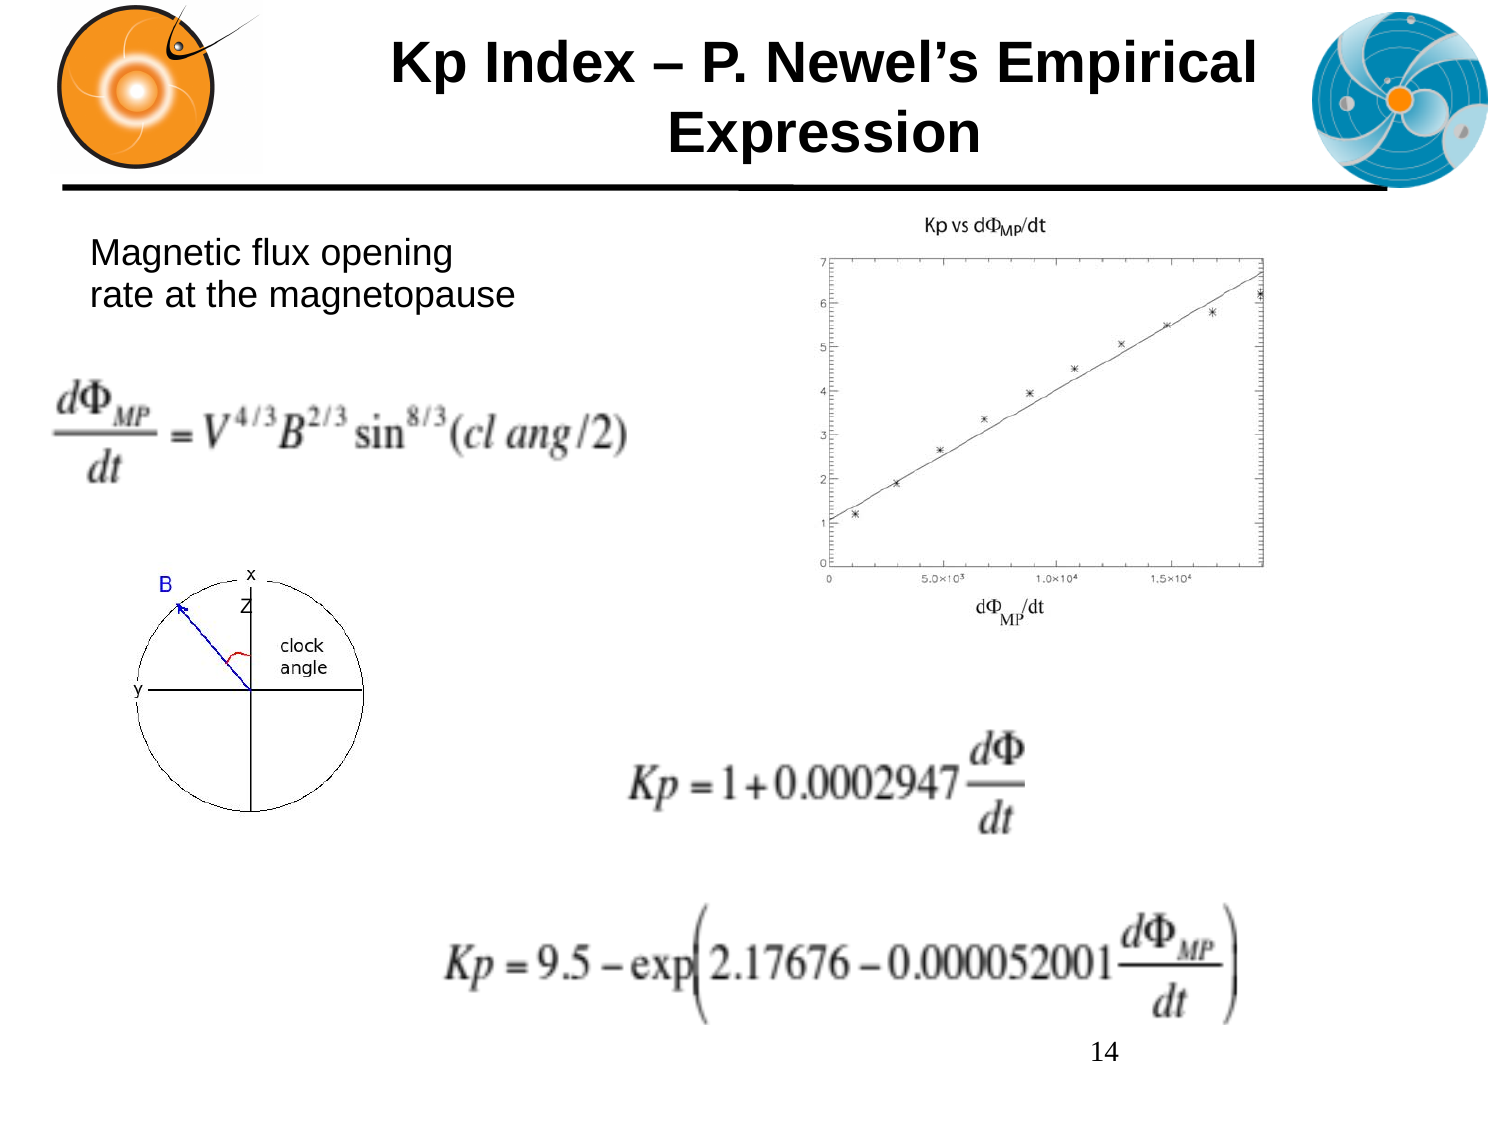

Kp Index – P. Newel’s Empirical Expression
Magnetic flux opening
rate at the magnetopause
Z